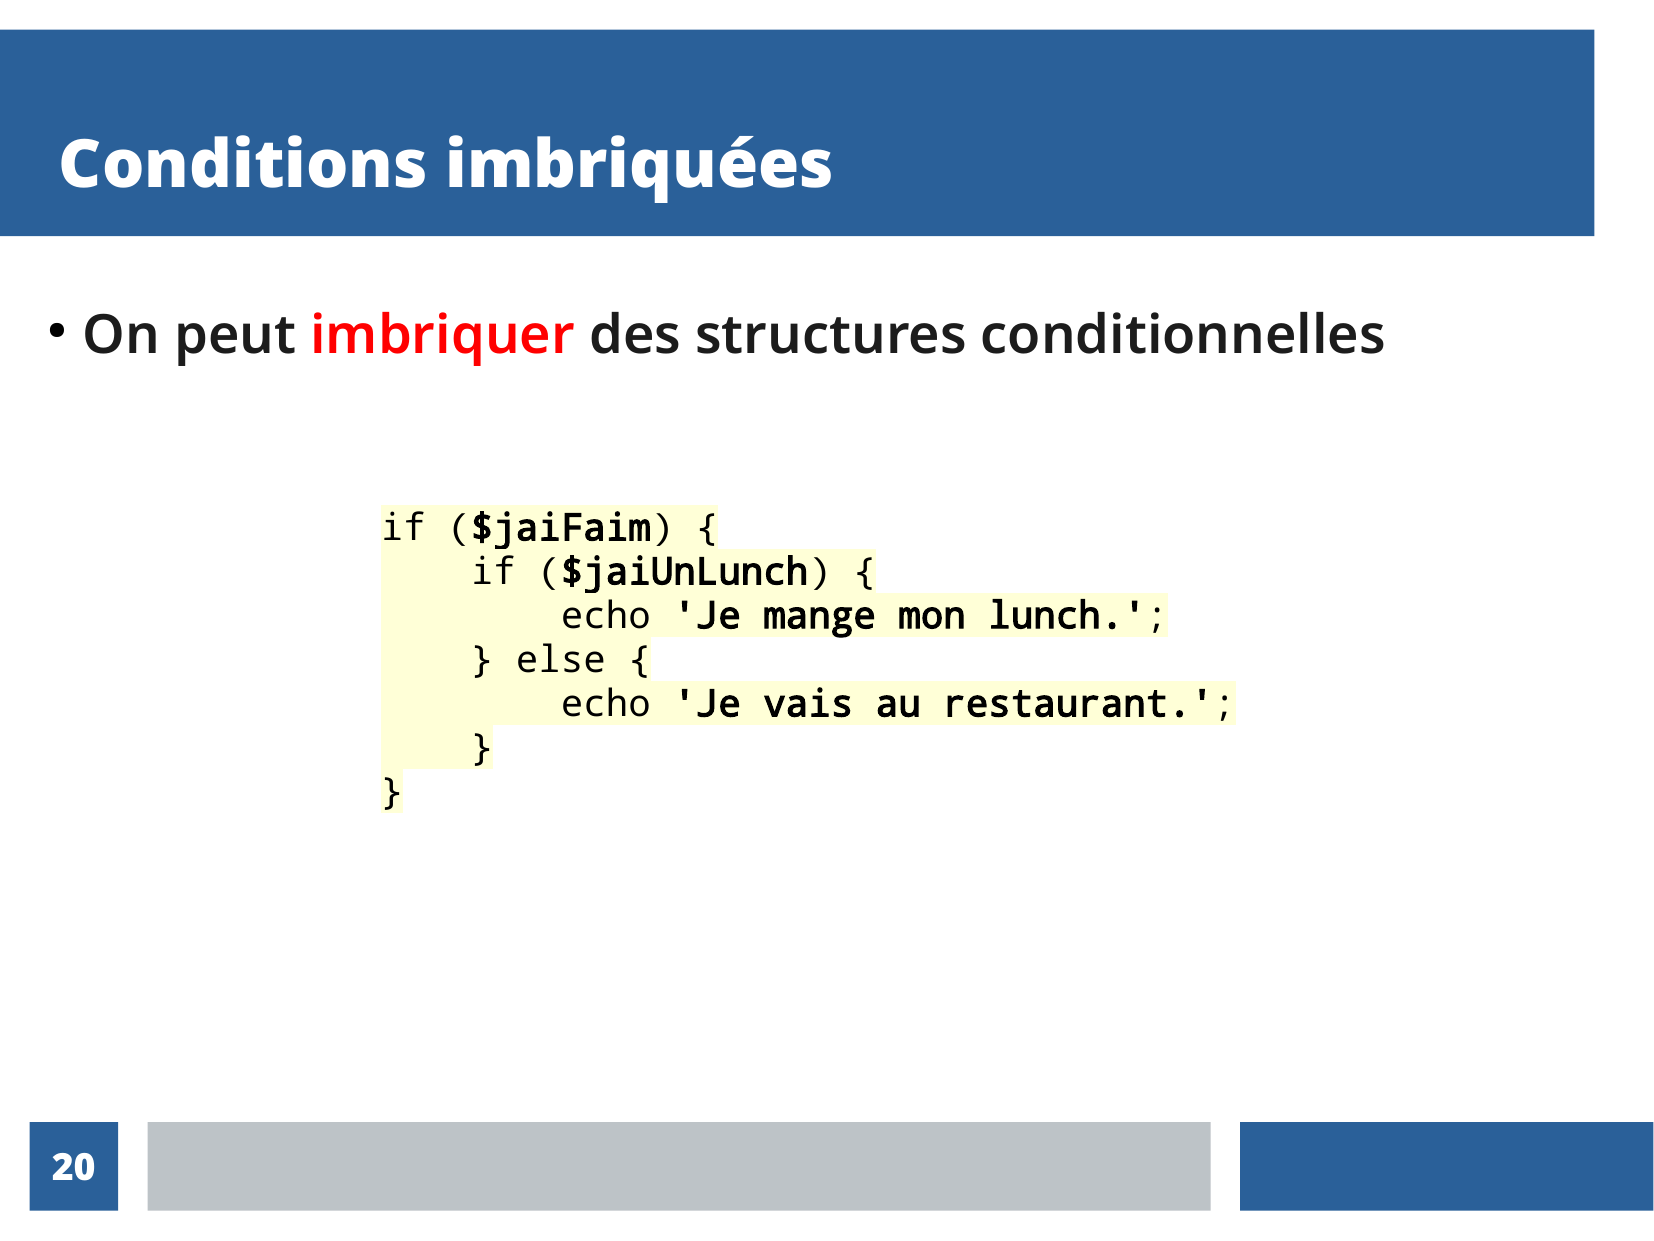

# Conditions imbriquées
On peut imbriquer des structures conditionnelles
if ($jaiFaim) {
 if ($jaiUnLunch) {
 echo 'Je mange mon lunch.';
 } else {
 echo 'Je vais au restaurant.';
 }
}
20